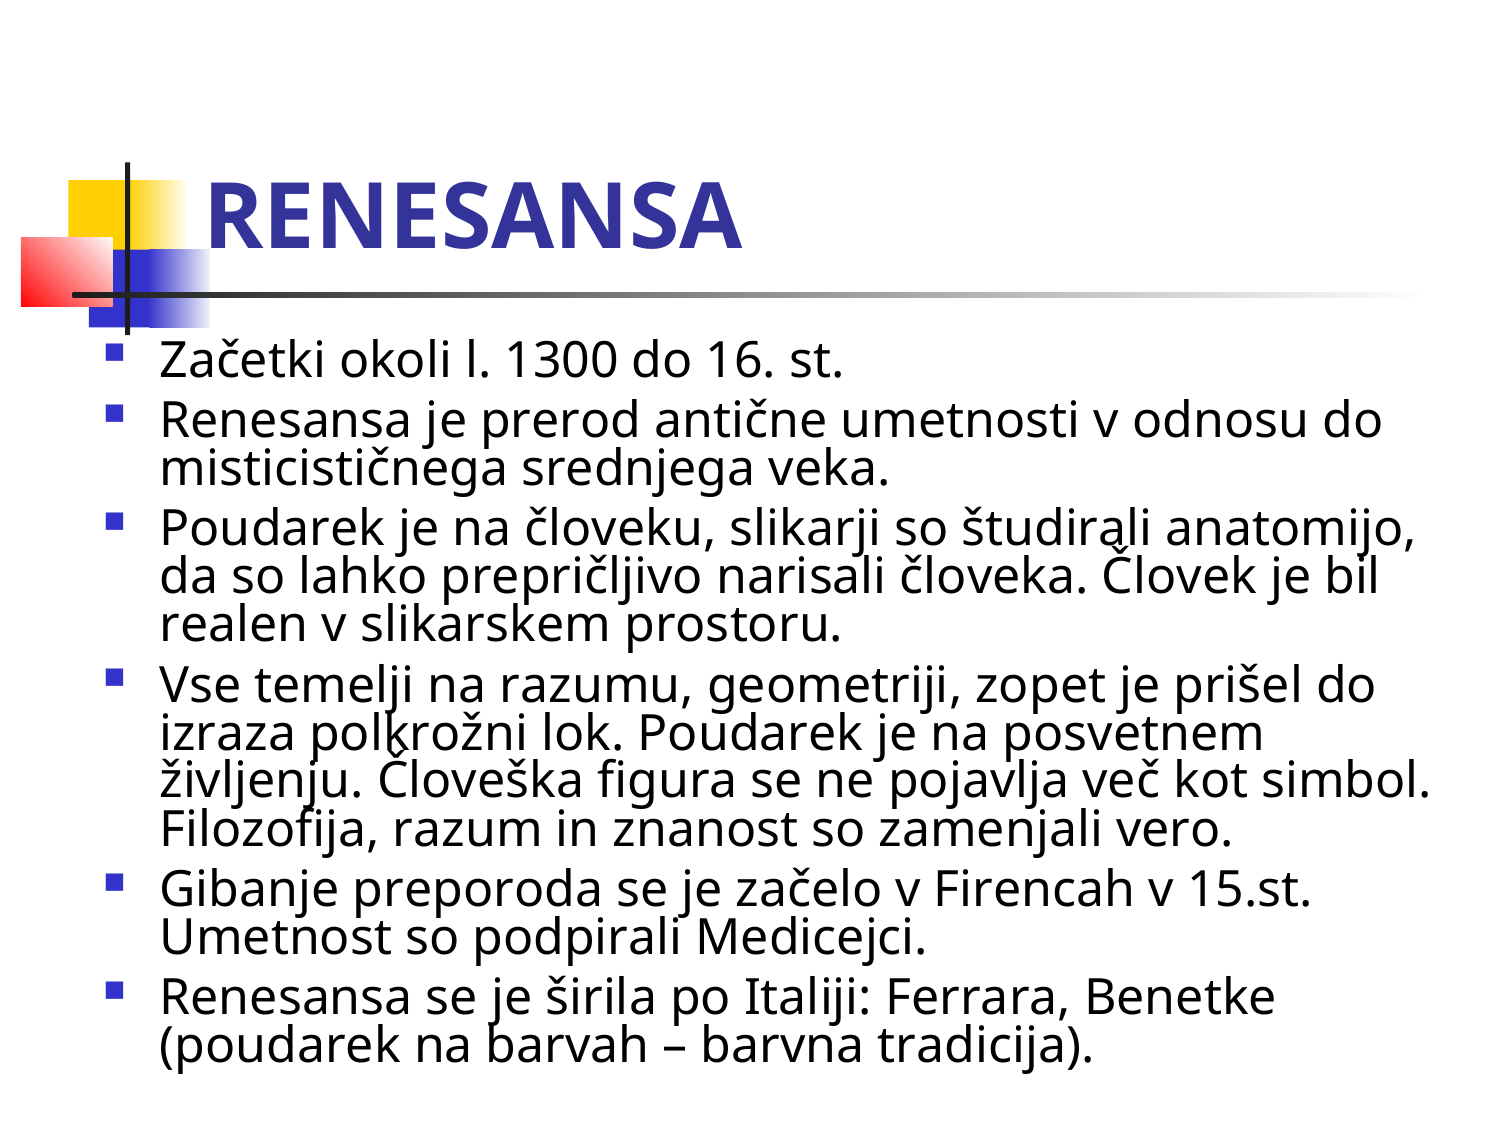

# RENESANSA
Začetki okoli l. 1300 do 16. st.
Renesansa je prerod antične umetnosti v odnosu do misticističnega srednjega veka.
Poudarek je na človeku, slikarji so študirali anatomijo, da so lahko prepričljivo narisali človeka. Človek je bil realen v slikarskem prostoru.
Vse temelji na razumu, geometriji, zopet je prišel do izraza polkrožni lok. Poudarek je na posvetnem življenju. Človeška figura se ne pojavlja več kot simbol. Filozofija, razum in znanost so zamenjali vero.
Gibanje preporoda se je začelo v Firencah v 15.st. Umetnost so podpirali Medicejci.
Renesansa se je širila po Italiji: Ferrara, Benetke (poudarek na barvah – barvna tradicija).